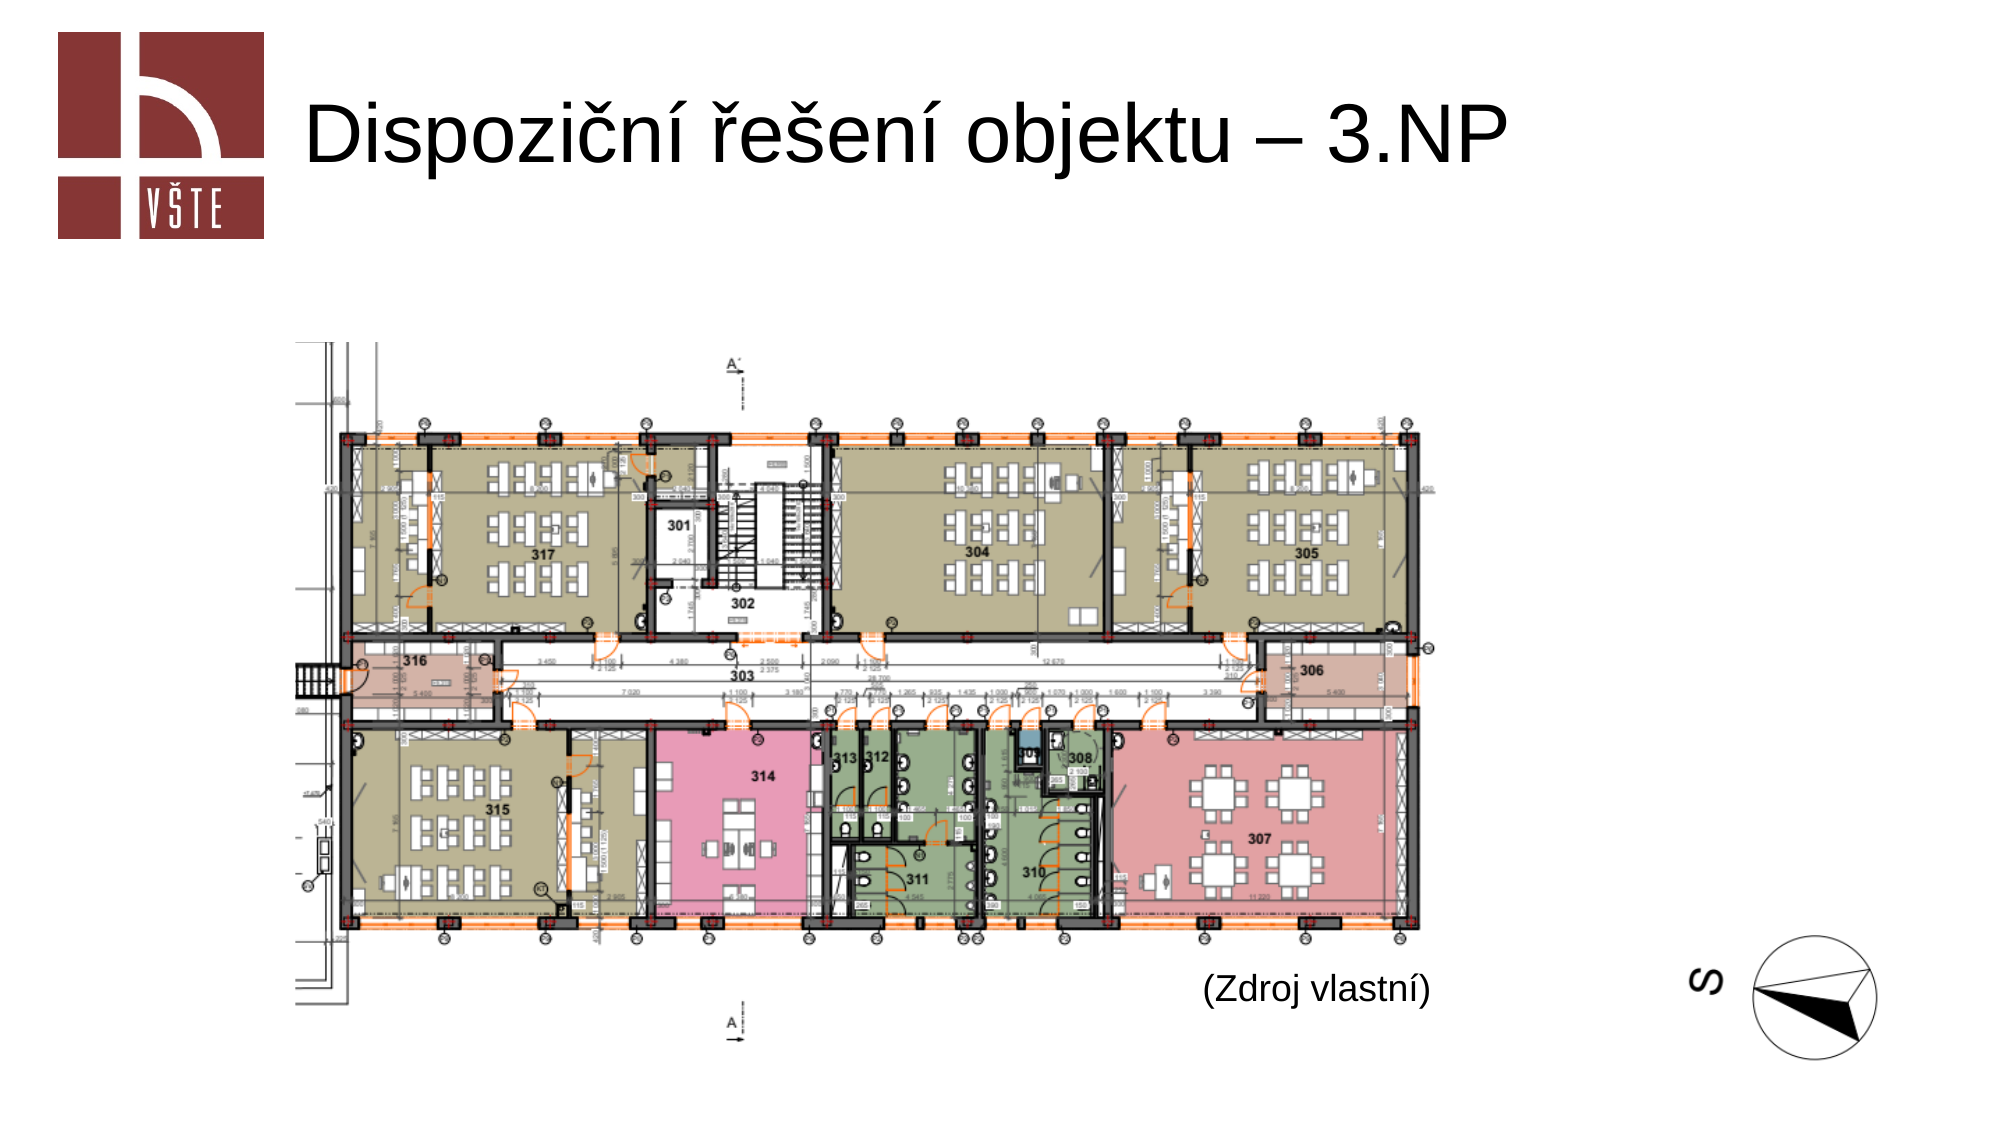

Dispoziční řešení objektu – 3.NP
(Zdroj vlastní)